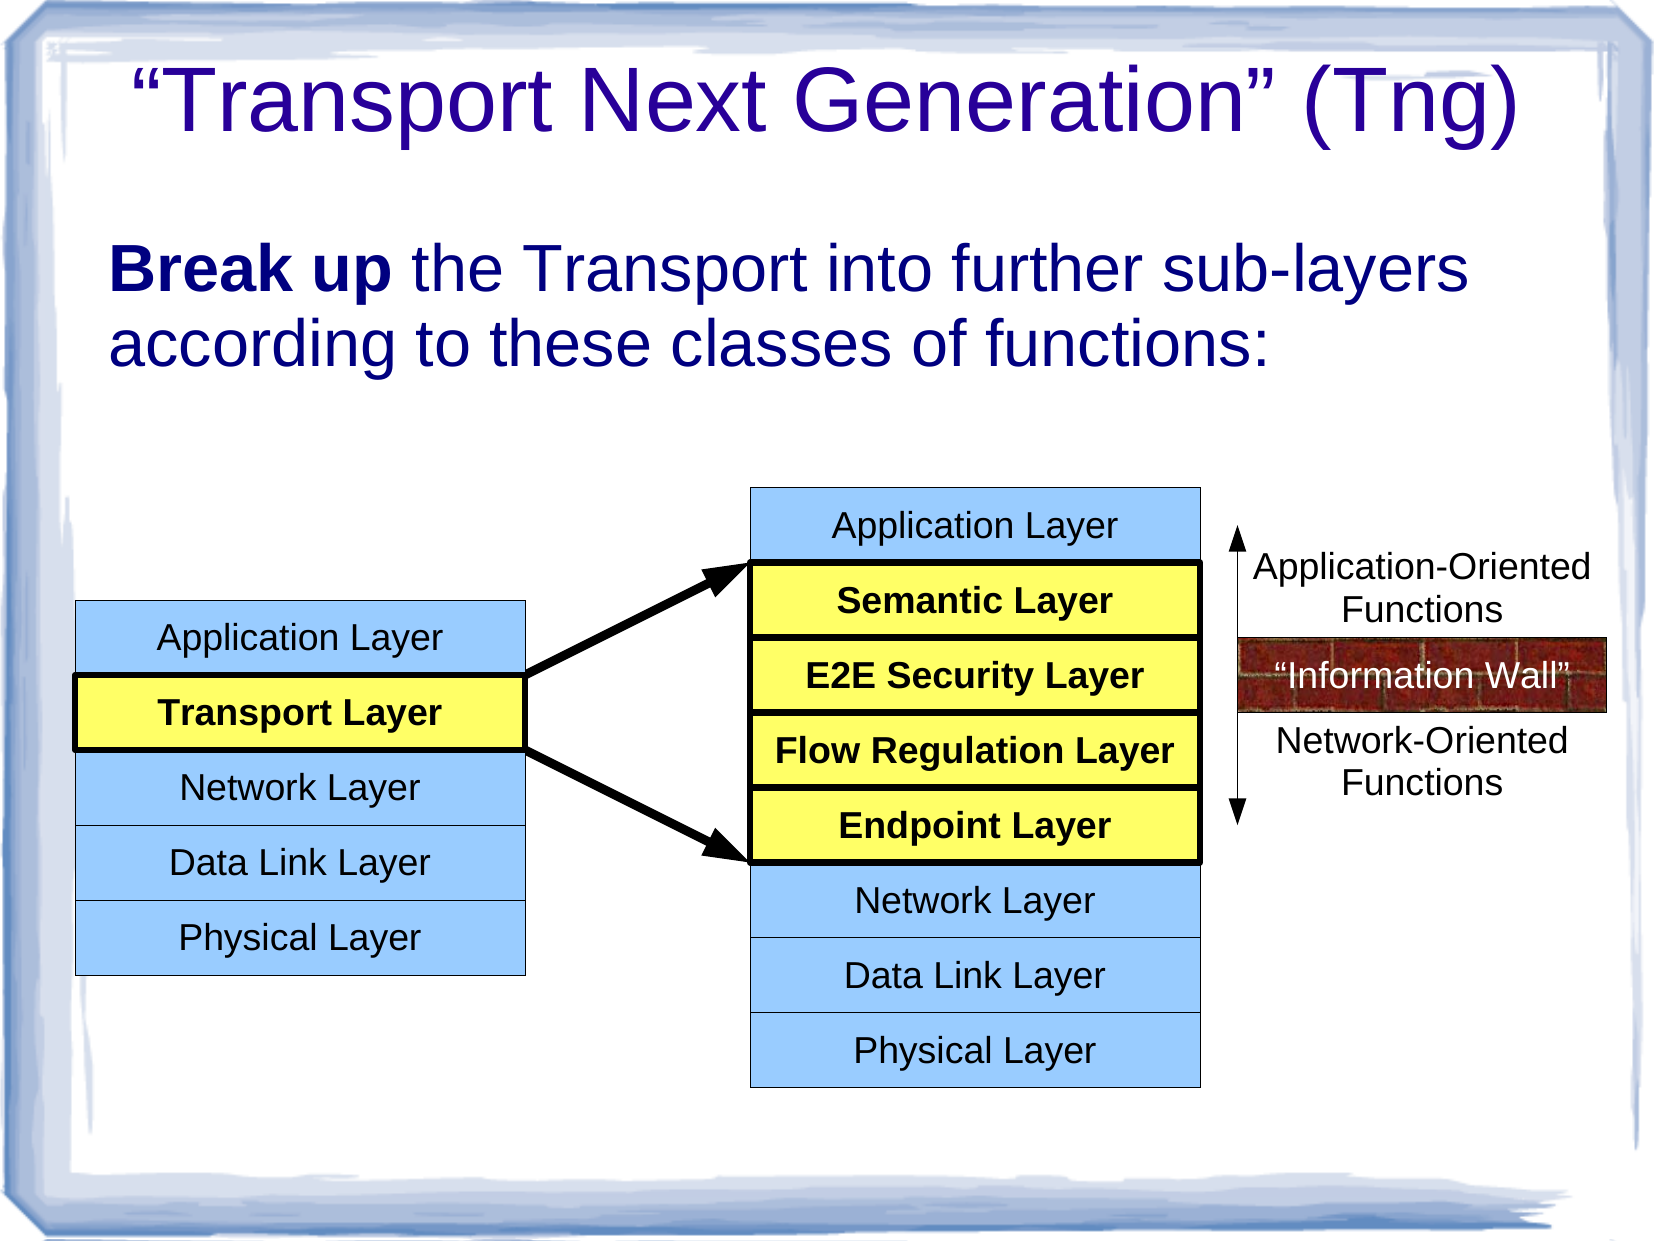

# “Transport Next Generation” (Tng)
Break up the Transport into further sub-layers according to these classes of functions:
Application Layer
Application-Oriented
Functions
Semantic Layer
Application Layer
E2E Security Layer
“Information Wall”
Transport Layer
Flow Regulation Layer
Network-Oriented
Functions
Network Layer
Endpoint Layer
Data Link Layer
Network Layer
Physical Layer
Data Link Layer
Physical Layer